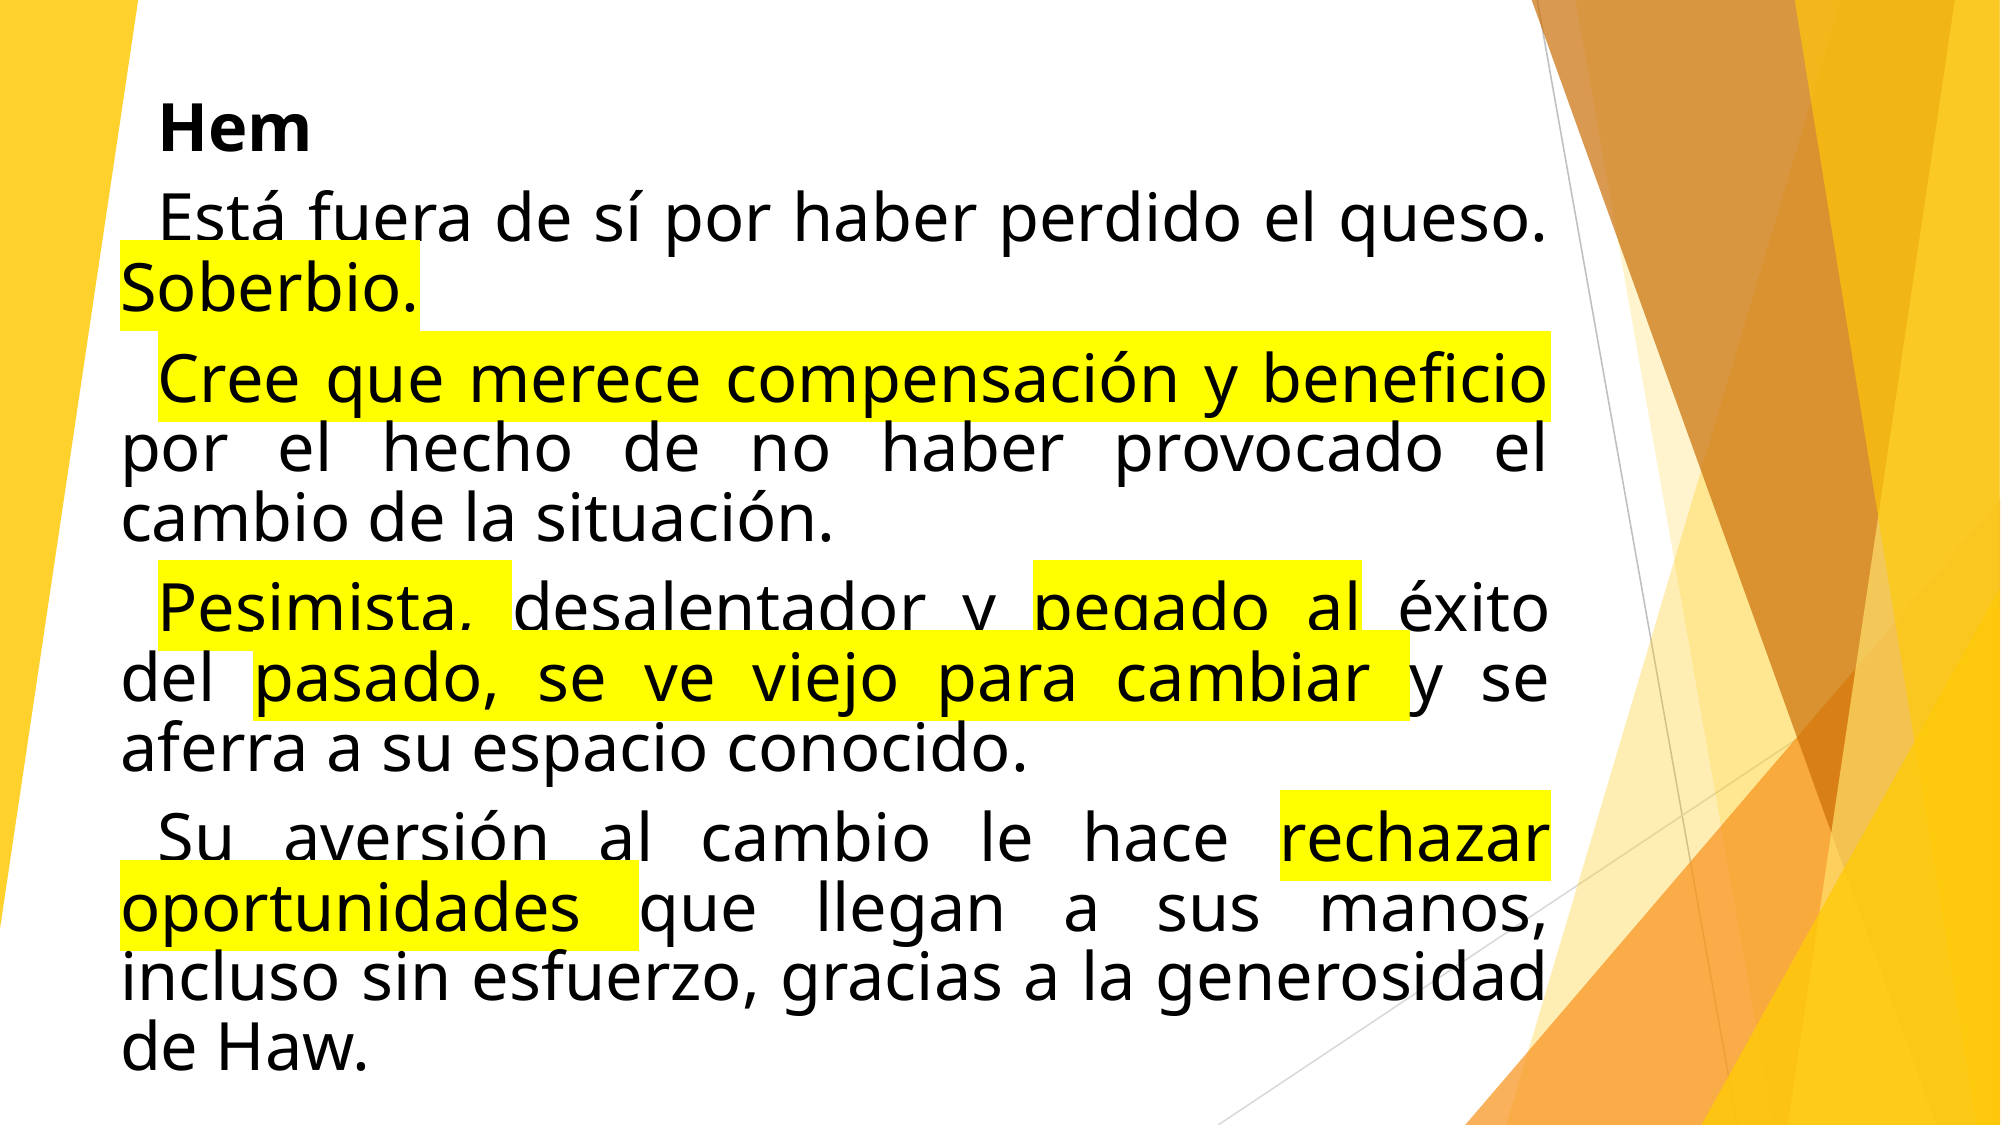

# Hem
Está fuera de sí por haber perdido el queso. Soberbio.
Cree que merece compensación y beneficio por el hecho de no haber provocado el cambio de la situación.
Pesimista, desalentador y pegado al éxito del pasado, se ve viejo para cambiar y se aferra a su espacio conocido.
Su aversión al cambio le hace rechazar oportunidades que llegan a sus manos, incluso sin esfuerzo, gracias a la generosidad de Haw.